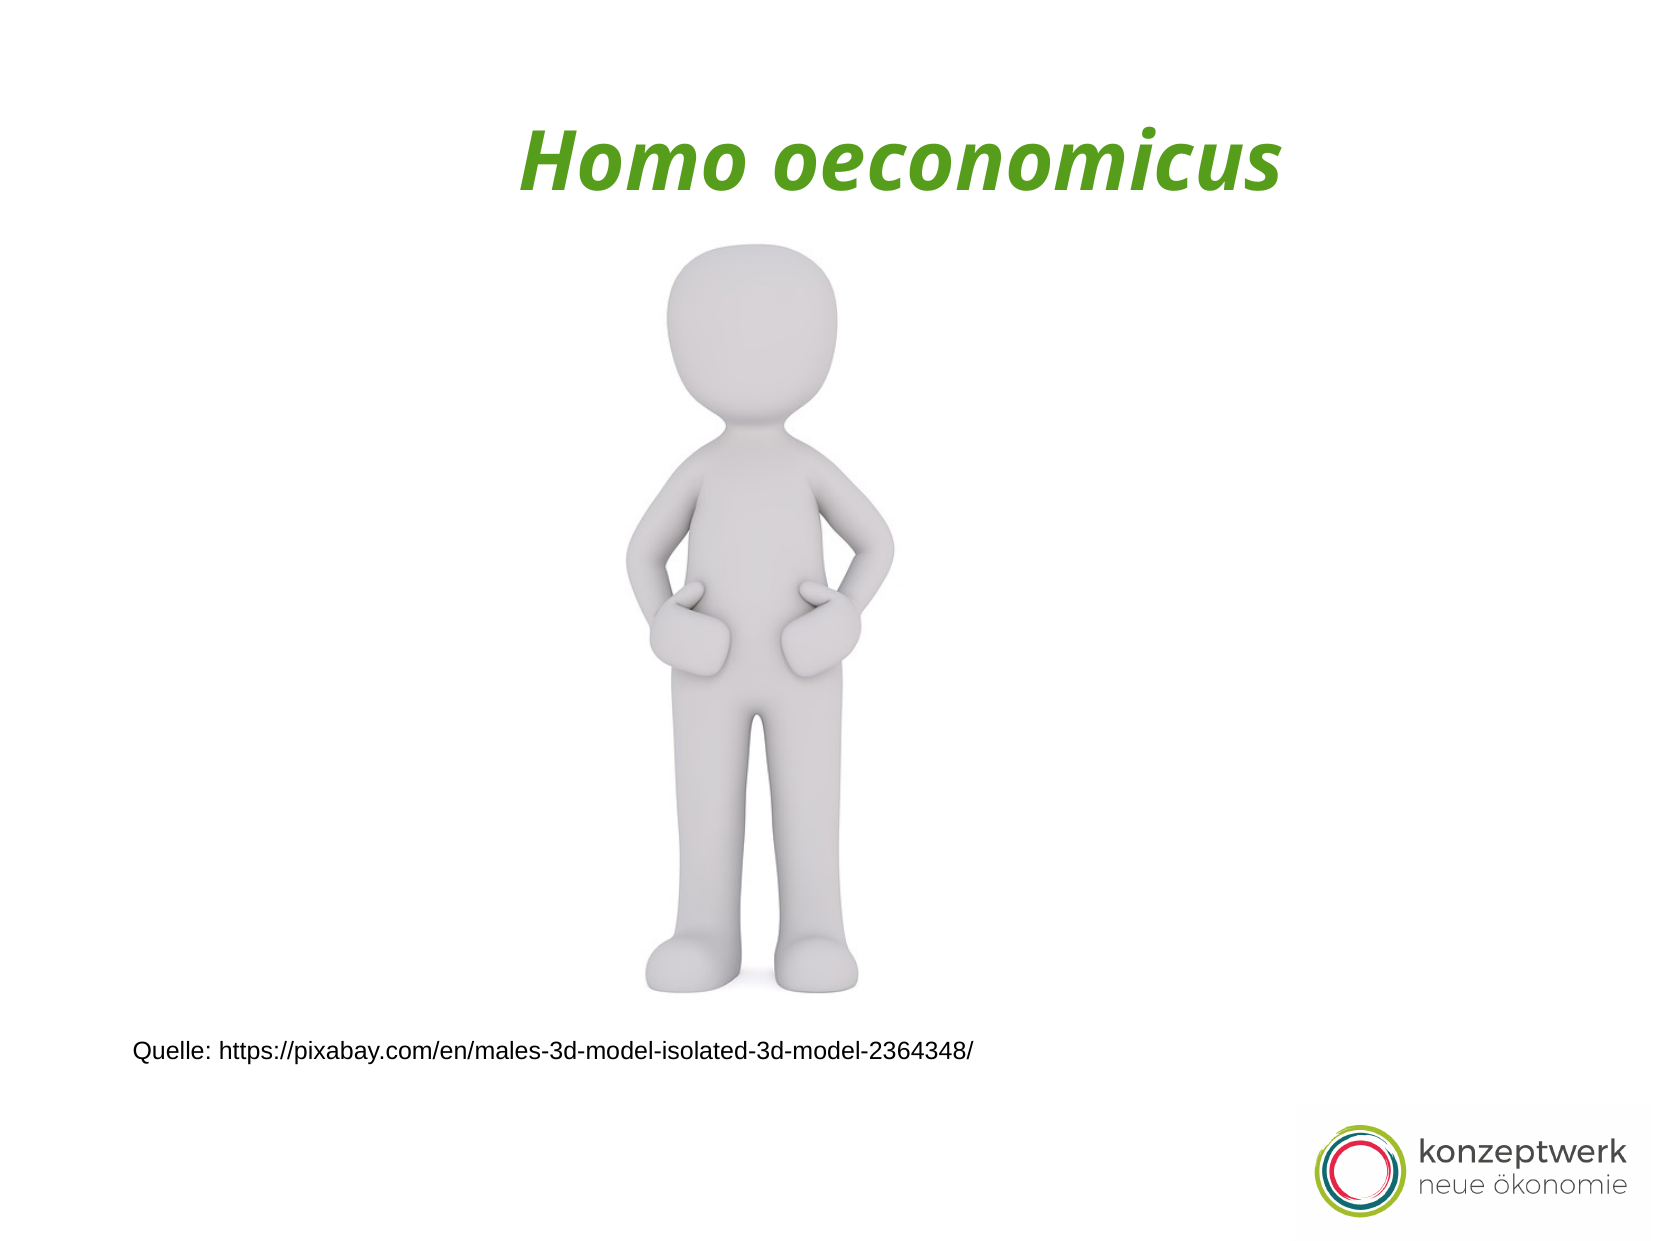

Homo oeconomicus
Quelle: https://pixabay.com/en/males-3d-model-isolated-3d-model-2364348/
 Netzwerk Care Revolution